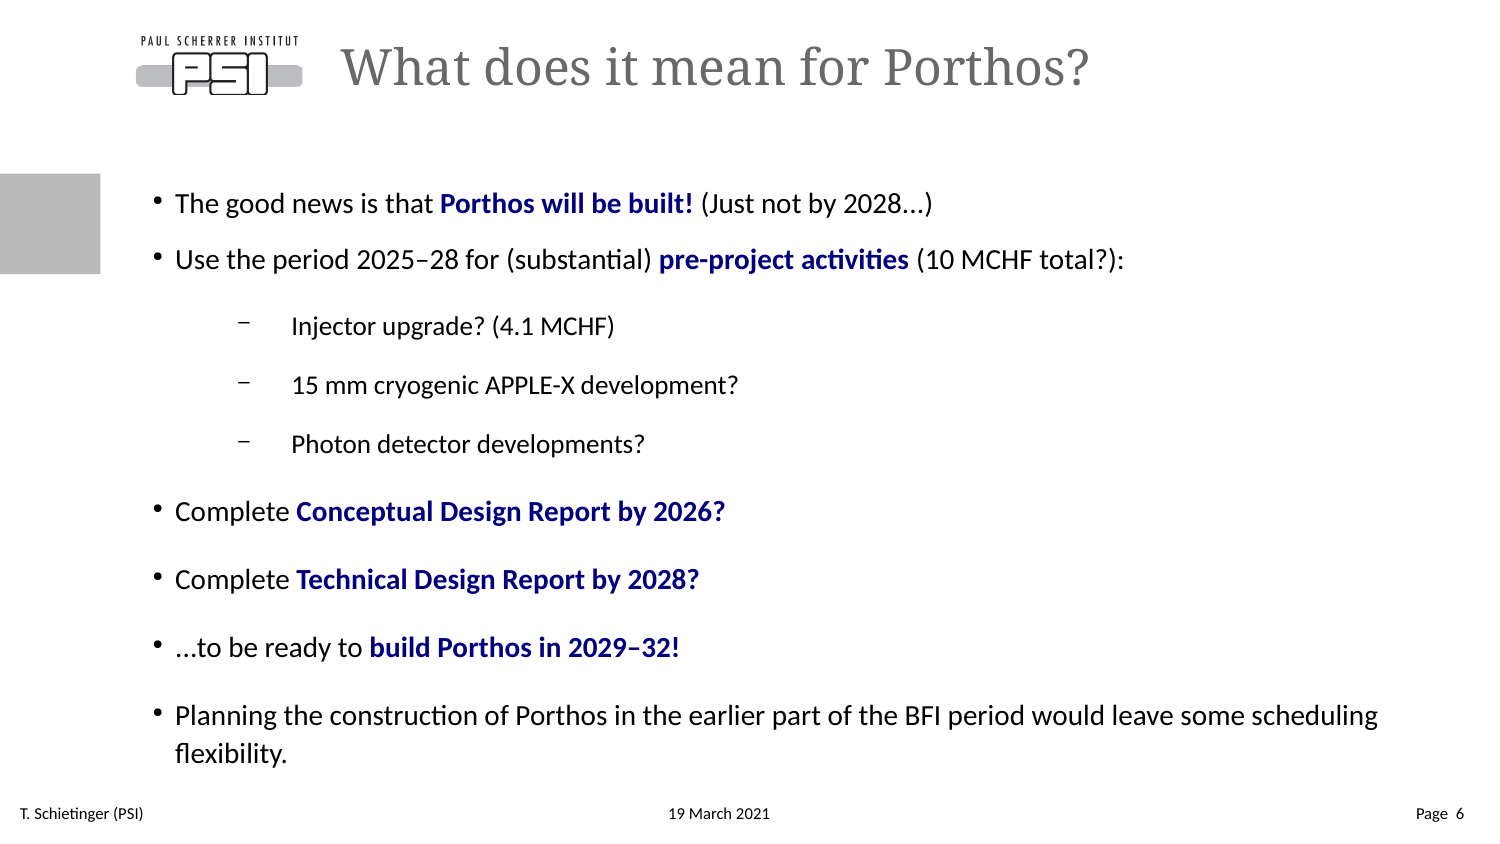

# What does it mean for Porthos?
The good news is that Porthos will be built! (Just not by 2028...)
Use the period 2025–28 for (substantial) pre-project activities (10 MCHF total?):
Injector upgrade? (4.1 MCHF)
15 mm cryogenic APPLE-X development?
Photon detector developments?
Complete Conceptual Design Report by 2026?
Complete Technical Design Report by 2028?
...to be ready to build Porthos in 2029–32!
Planning the construction of Porthos in the earlier part of the BFI period would leave some scheduling flexibility.